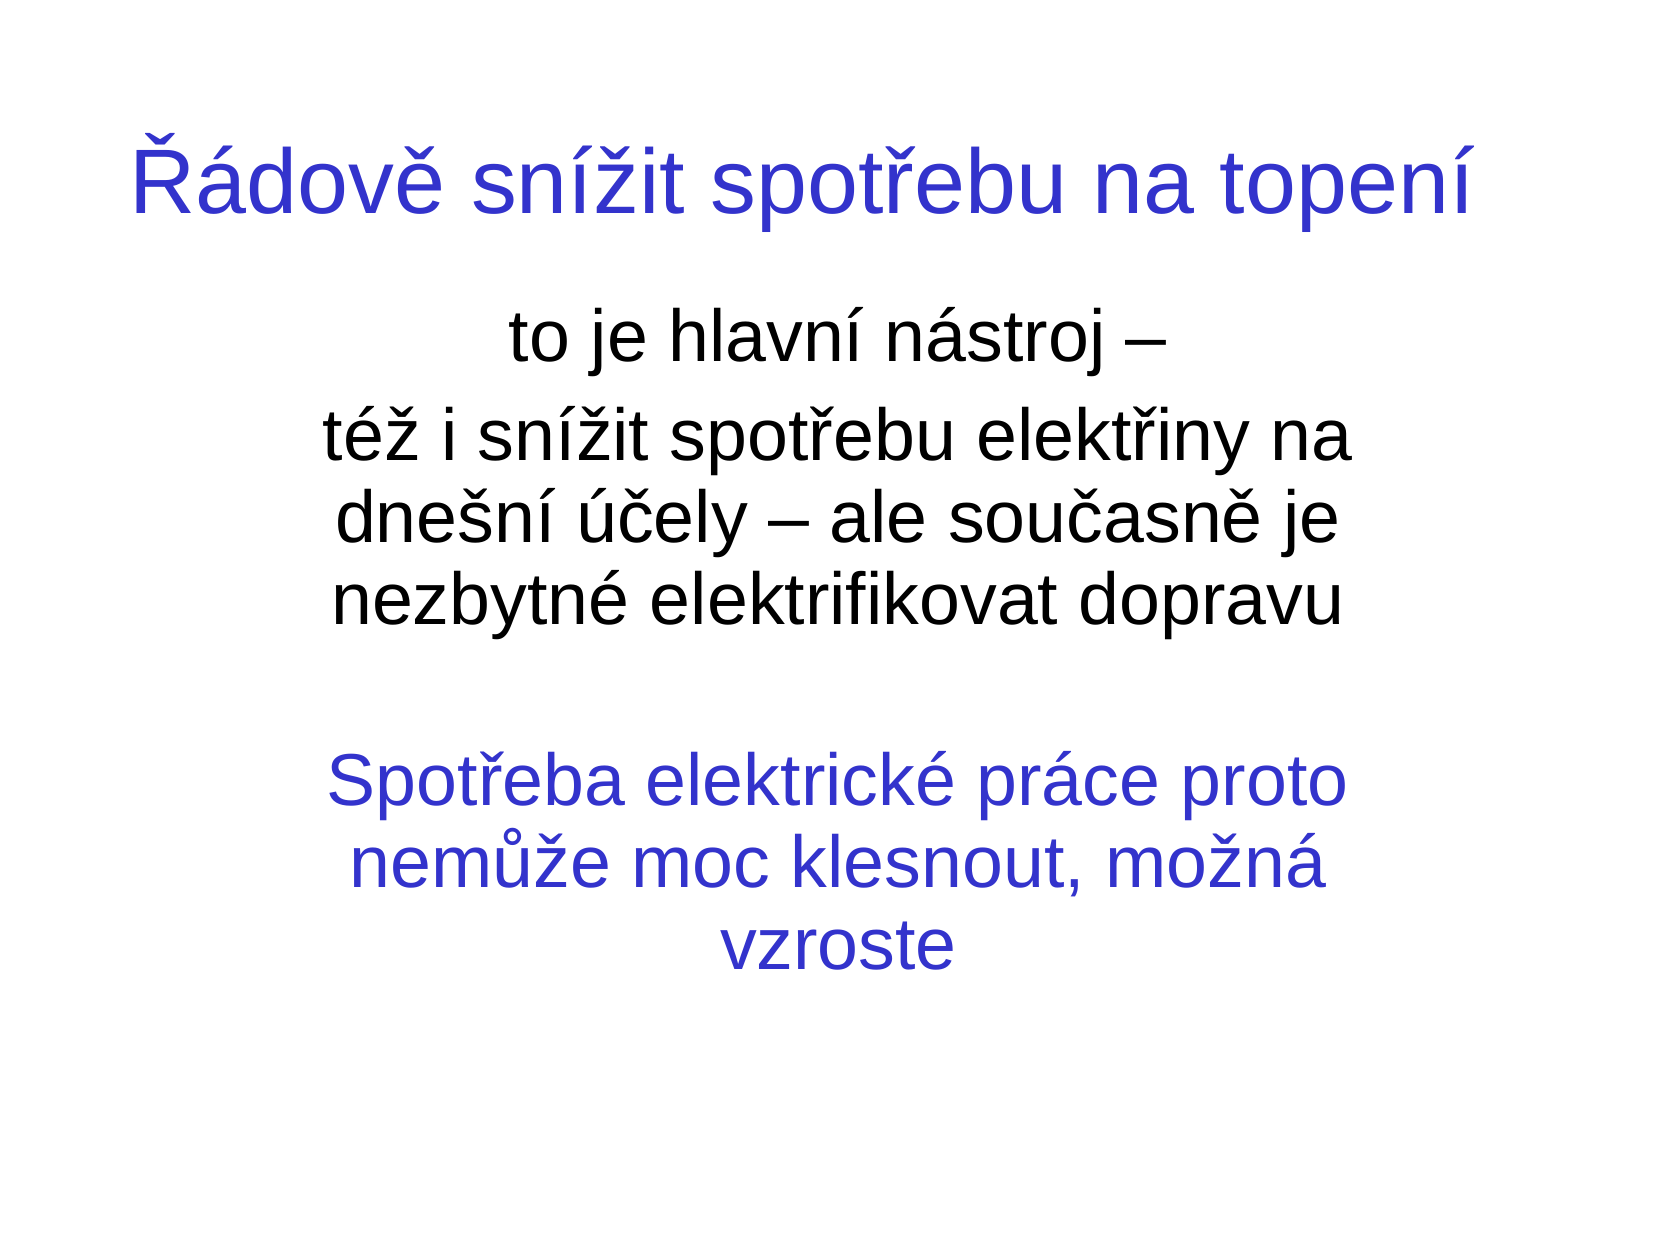

# Řádově snížit spotřebu na topení
to je hlavní nástroj –
též i snížit spotřebu elektřiny na dnešní účely – ale současně je nezbytné elektrifikovat dopravu
Spotřeba elektrické práce proto nemůže moc klesnout, možná vzroste